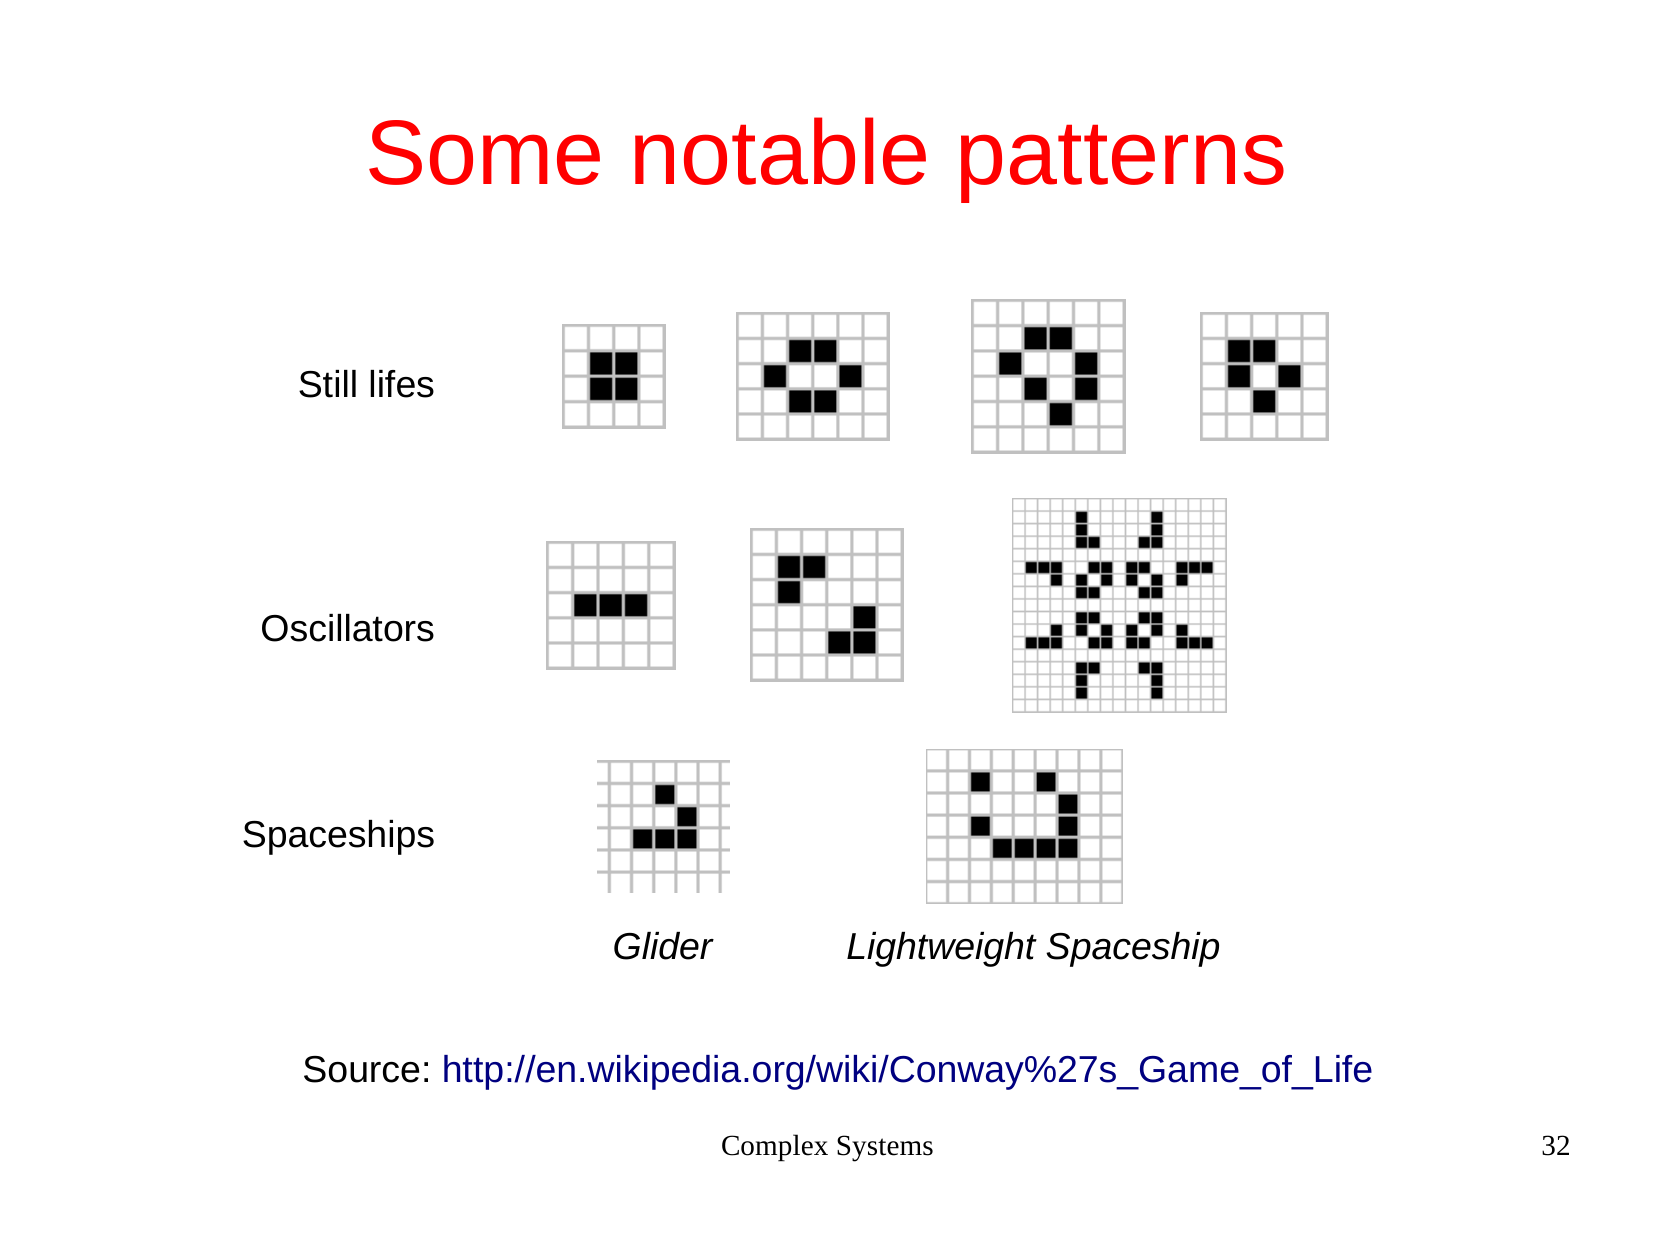

# Some notable patterns
Still lifes
Oscillators
Spaceships
Glider
Lightweight Spaceship
Source: http://en.wikipedia.org/wiki/Conway%27s_Game_of_Life
Complex Systems
32